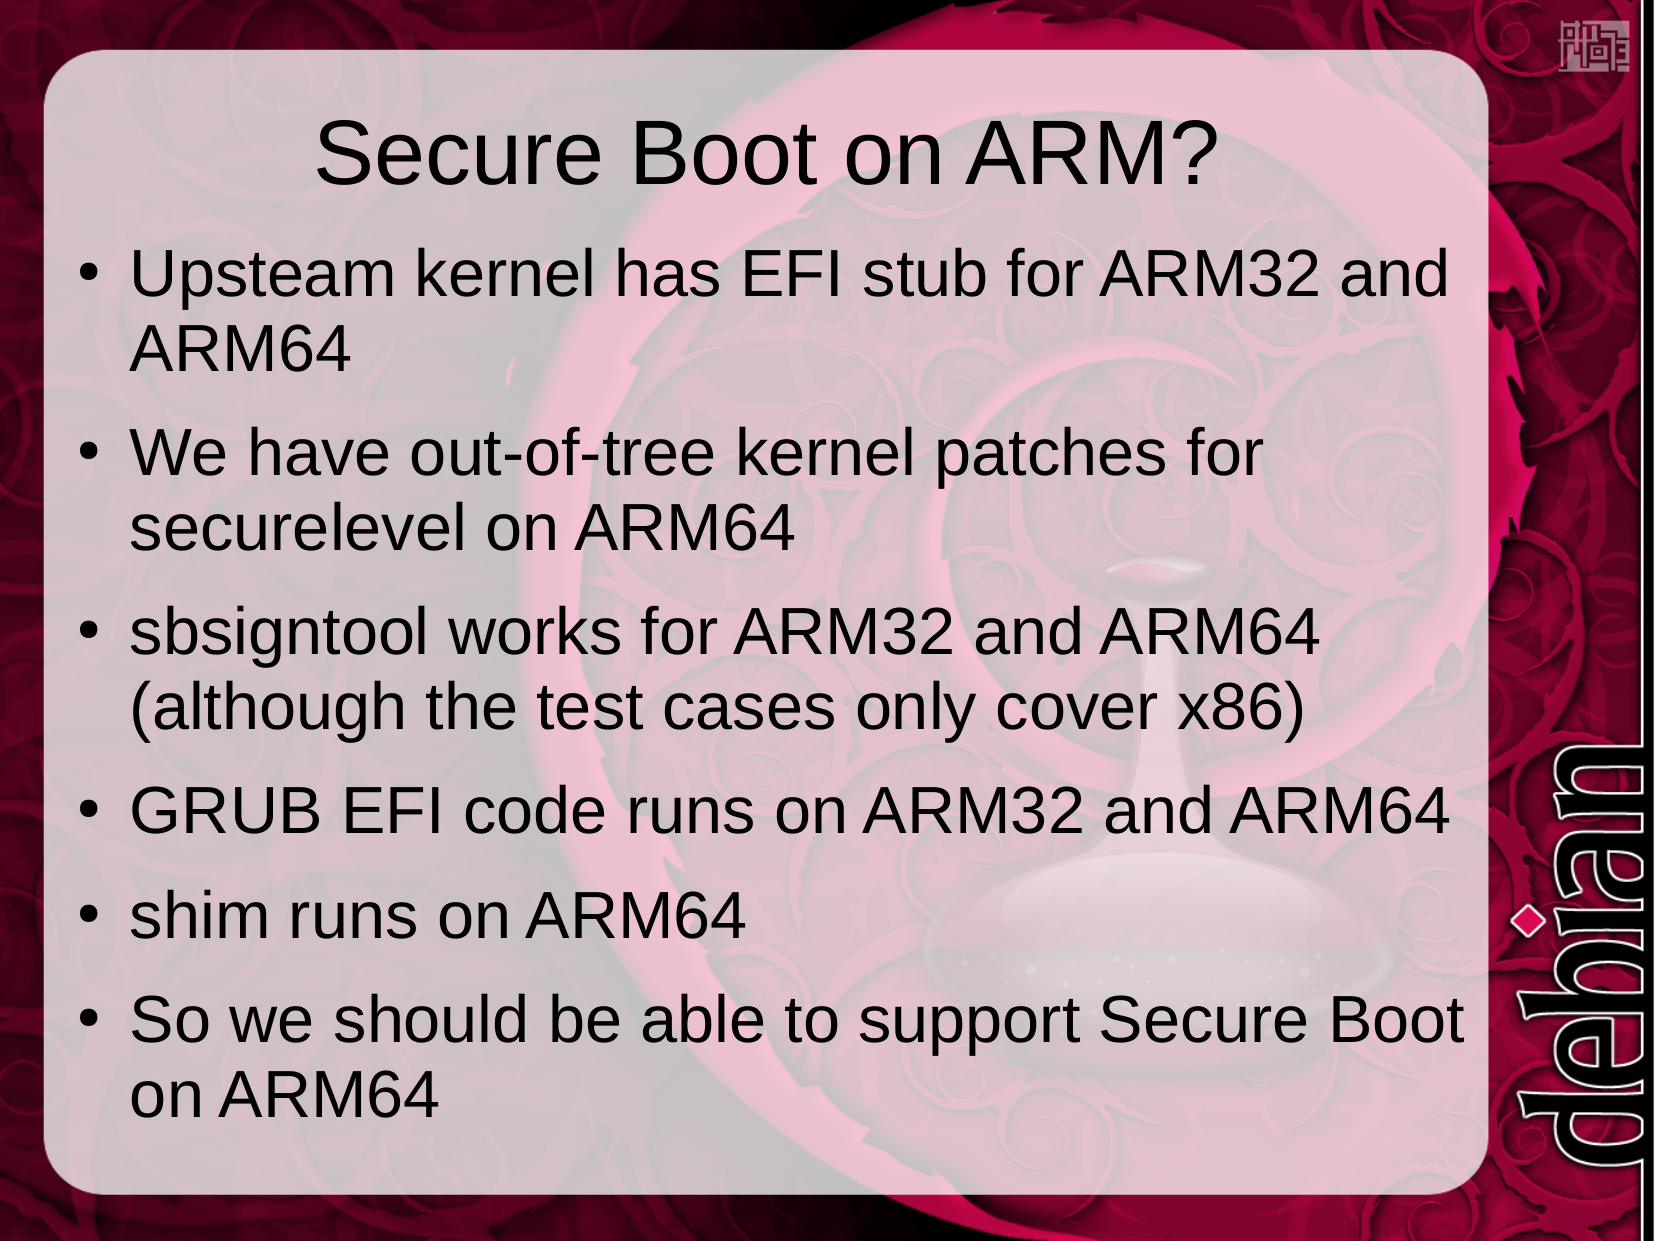

# Secure Boot on ARM?
Upsteam kernel has EFI stub for ARM32 and ARM64
We have out-of-tree kernel patches for securelevel on ARM64
sbsigntool works for ARM32 and ARM64 (although the test cases only cover x86)
GRUB EFI code runs on ARM32 and ARM64
shim runs on ARM64
So we should be able to support Secure Boot on ARM64